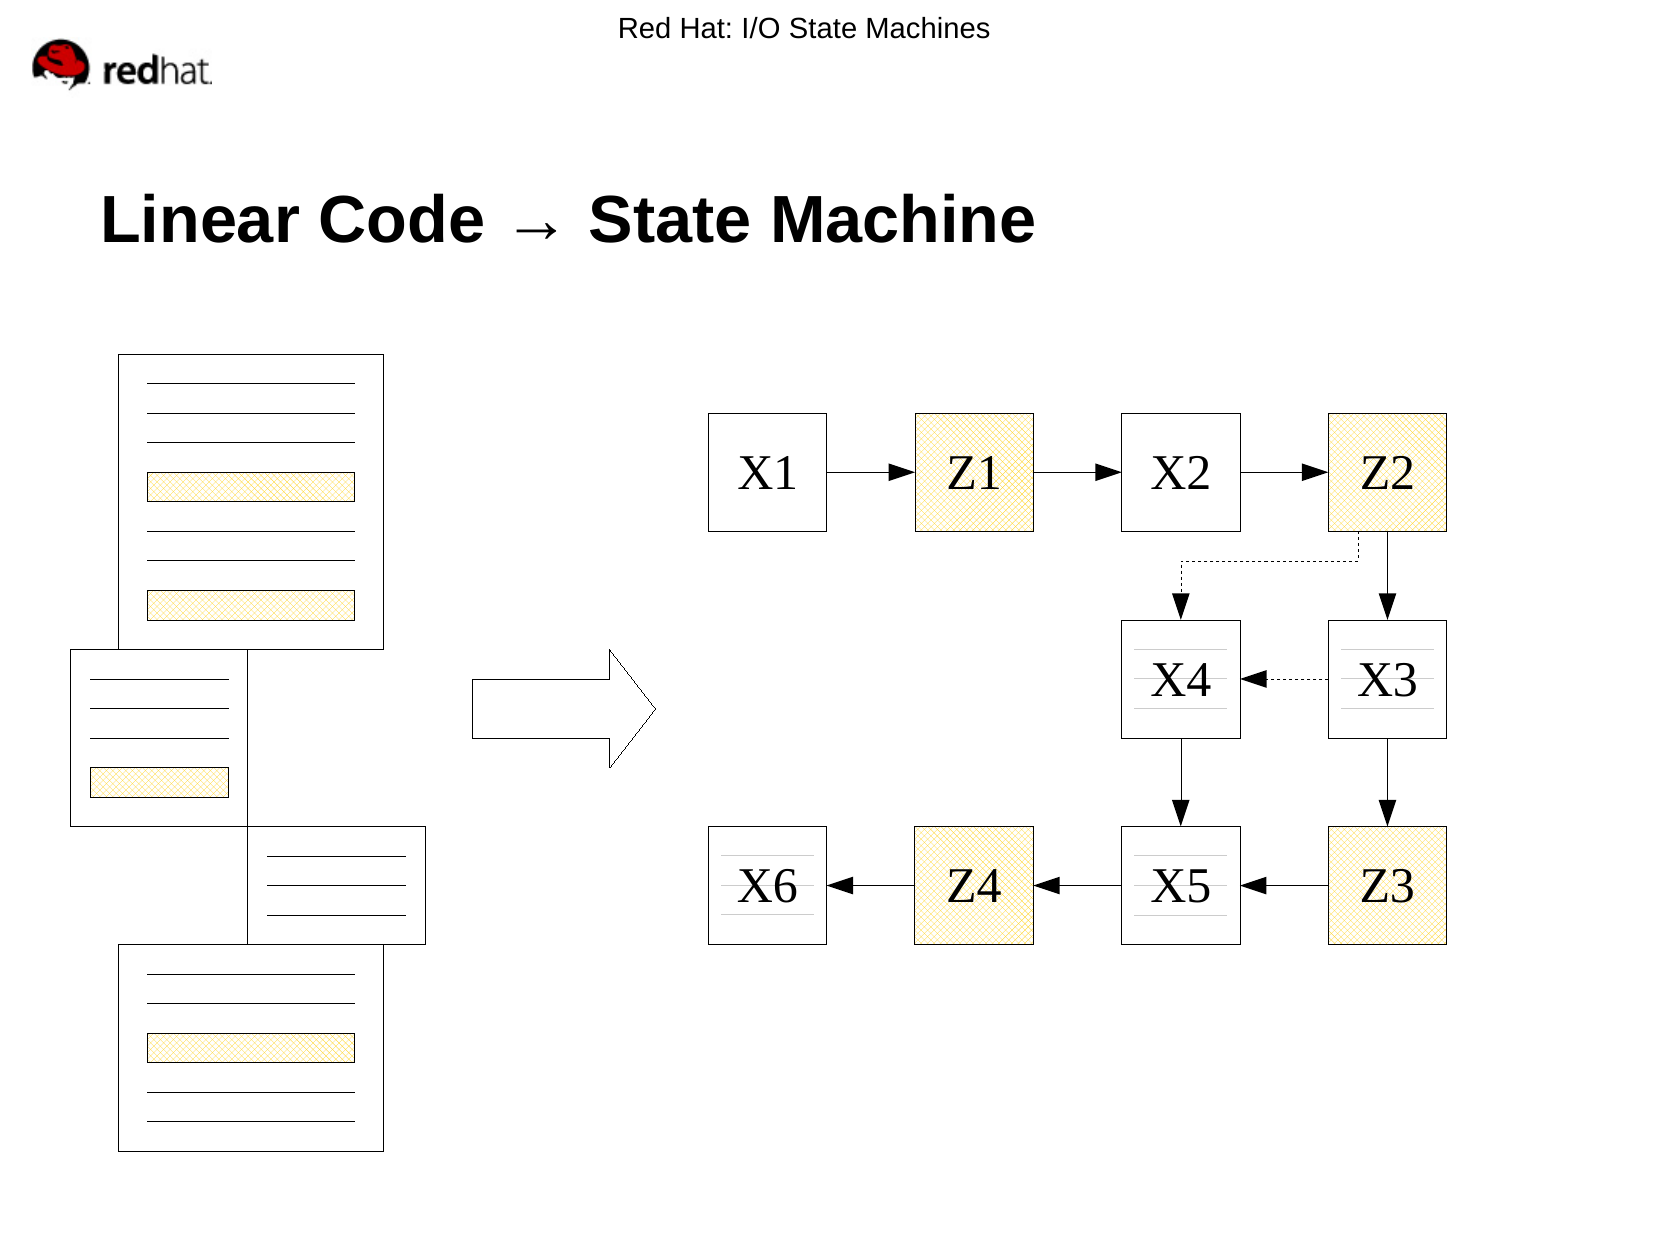

# Linear Code → State Machine
X1
Z1
X2
Z2
X4
X3
Z4
Z3
X6
X5